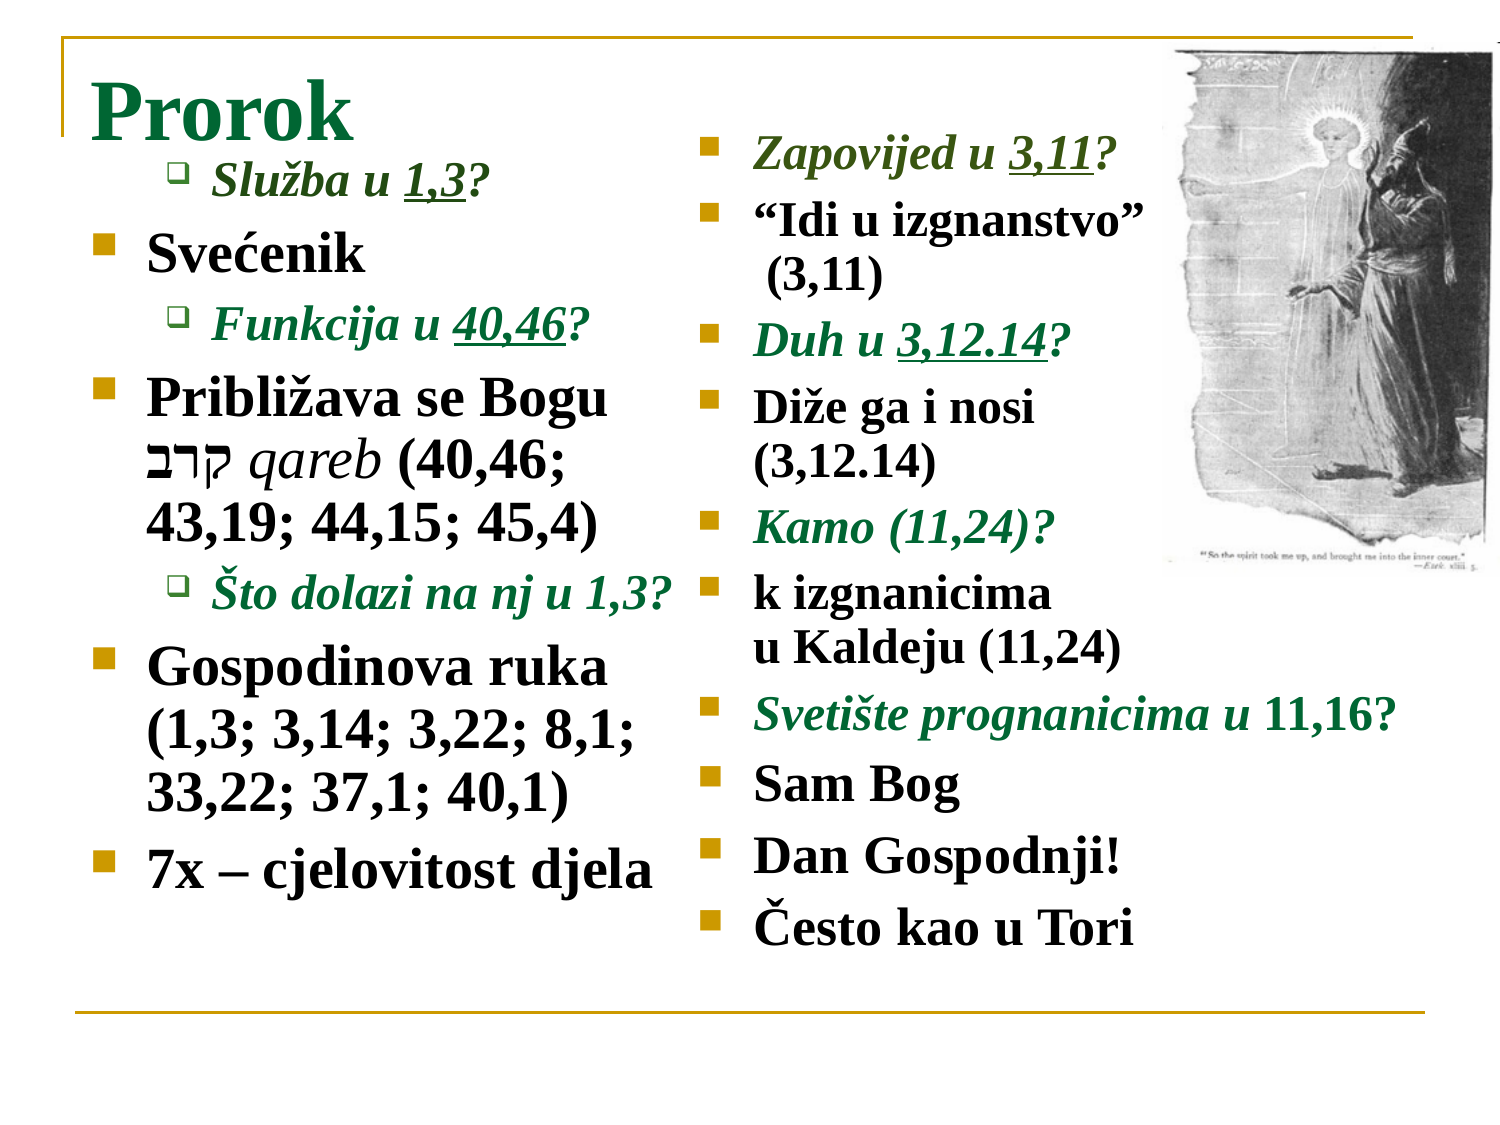

# Prorok
Zapovijed u 3,11?
“Idi u izgnanstvo”
 (3,11)
Duh u 3,12.14?
Diže ga i nosi
(3,12.14)
Kamo (11,24)?
k izgnanicima
u Kaldeju (11,24)
Svetište prognanicima u 11,16?
Sam Bog
Dan Gospodnji!
Često kao u Tori
Služba u 1,3?
Svećenik
Funkcija u 40,46?
Približava se Bogu
קרב qareb (40,46; 43,19; 44,15; 45,4)
Što dolazi na nj u 1,3?
Gospodinova ruka
(1,3; 3,14; 3,22; 8,1;
33,22; 37,1; 40,1)
7x – cjelovitost djela